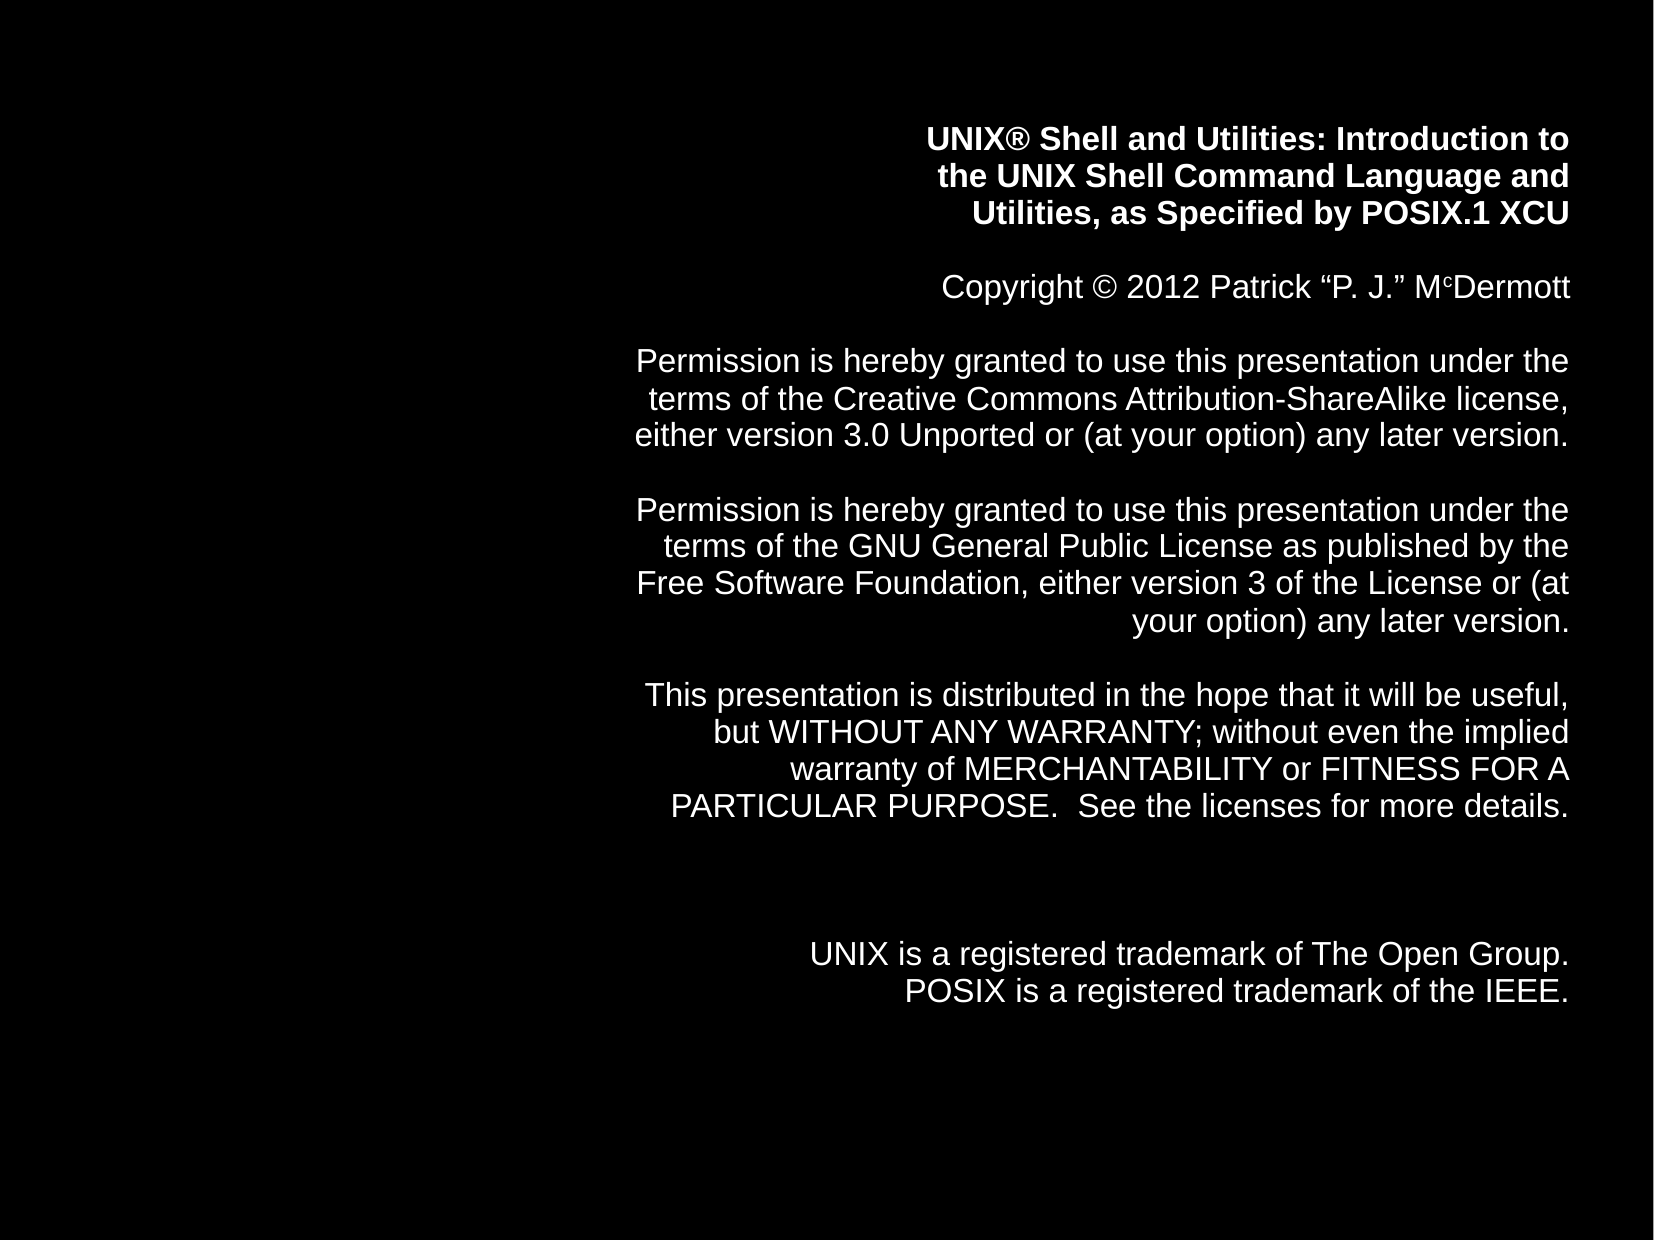

# UNIX® Shell and Utilities: Introduction to the UNIX Shell Command Language and Utilities, as Specified by POSIX.1 XCU
Copyright © 2012 Patrick “P. J.” McDermott
Permission is hereby granted to use this presentation under the
terms of the Creative Commons Attribution-ShareAlike license,
either version 3.0 Unported or (at your option) any later version.
Permission is hereby granted to use this presentation under the
terms of the GNU General Public License as published by the
Free Software Foundation, either version 3 of the License or (at
your option) any later version.
This presentation is distributed in the hope that it will be useful,
but WITHOUT ANY WARRANTY; without even the implied
warranty of MERCHANTABILITY or FITNESS FOR A
PARTICULAR PURPOSE. See the licenses for more details.
UNIX is a registered trademark of The Open Group.
POSIX is a registered trademark of the IEEE.
39